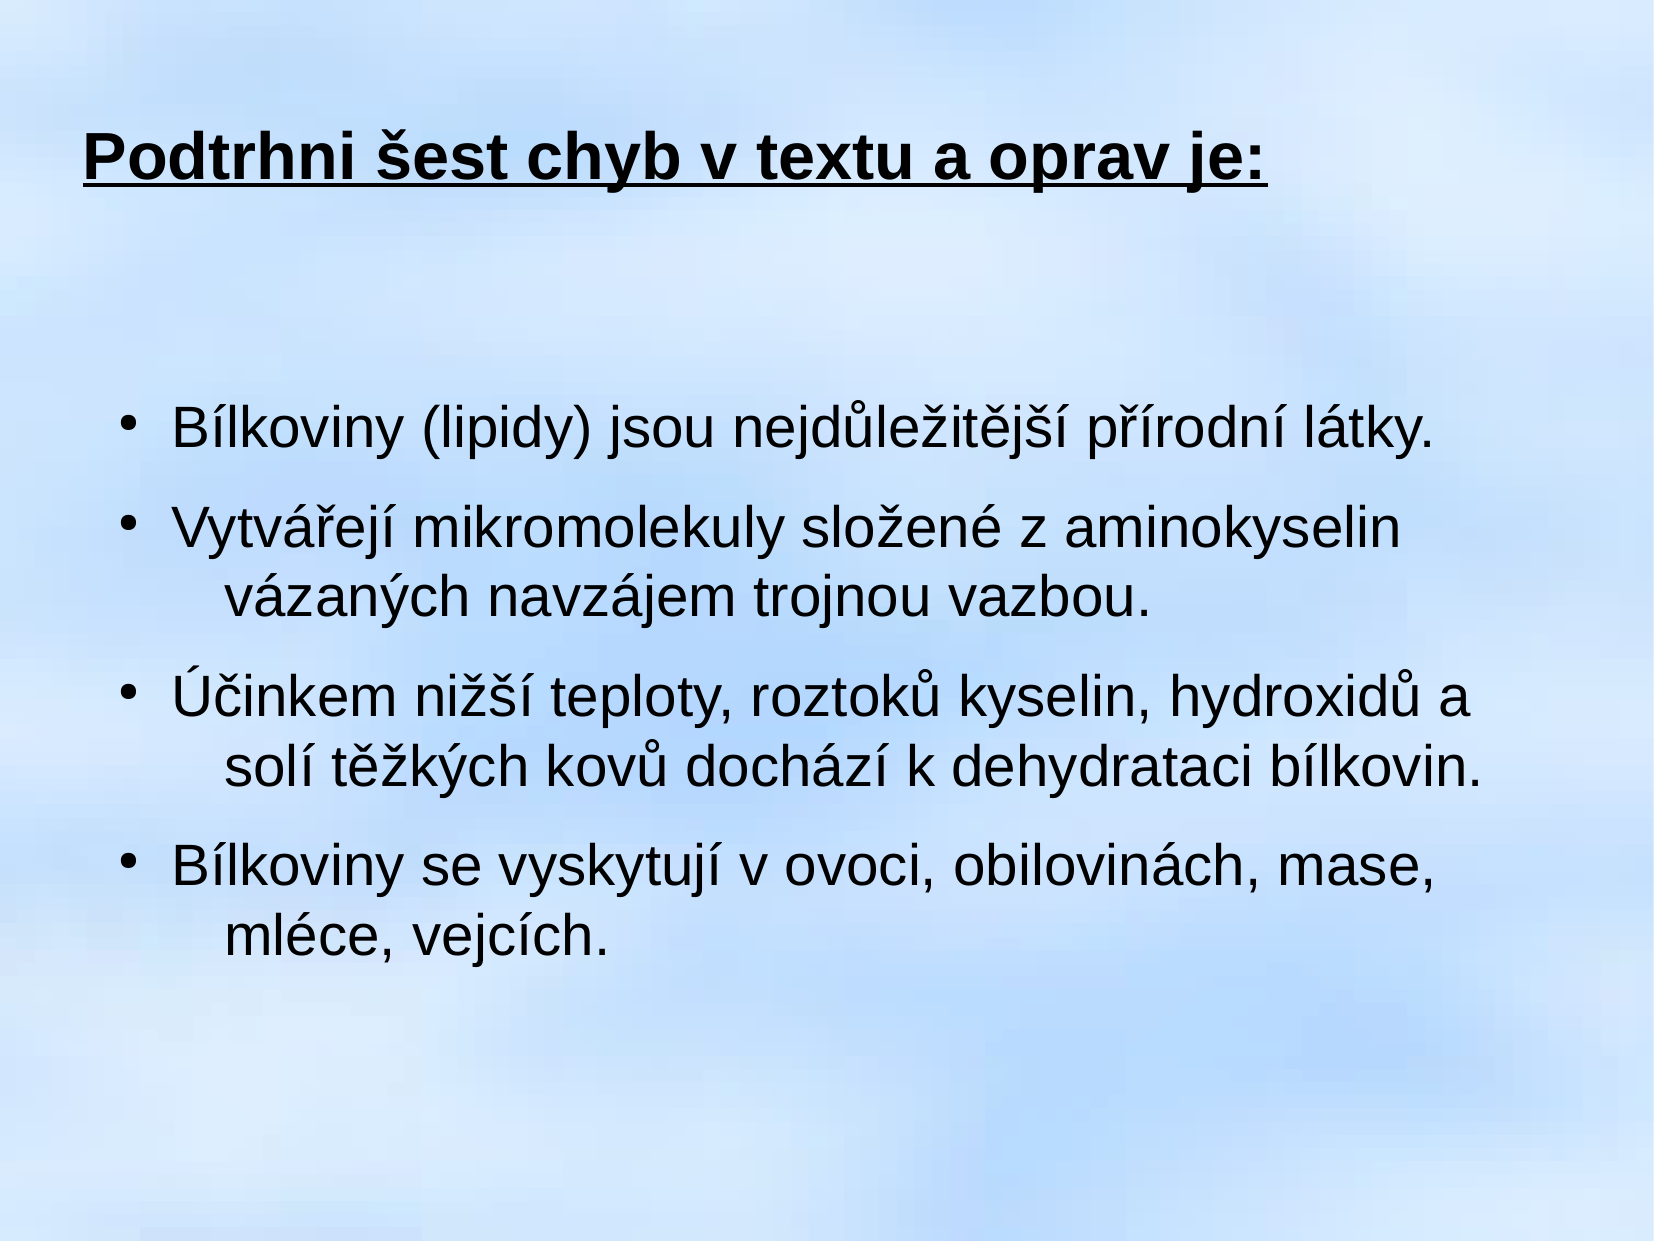

# Podtrhni šest chyb v textu a oprav je:
Bílkoviny (lipidy) jsou nejdůležitější přírodní látky.
Vytvářejí mikromolekuly složené z aminokyselin vázaných navzájem trojnou vazbou.
Účinkem nižší teploty, roztoků kyselin, hydroxidů a solí těžkých kovů dochází k dehydrataci bílkovin.
Bílkoviny se vyskytují v ovoci, obilovinách, mase, mléce, vejcích.